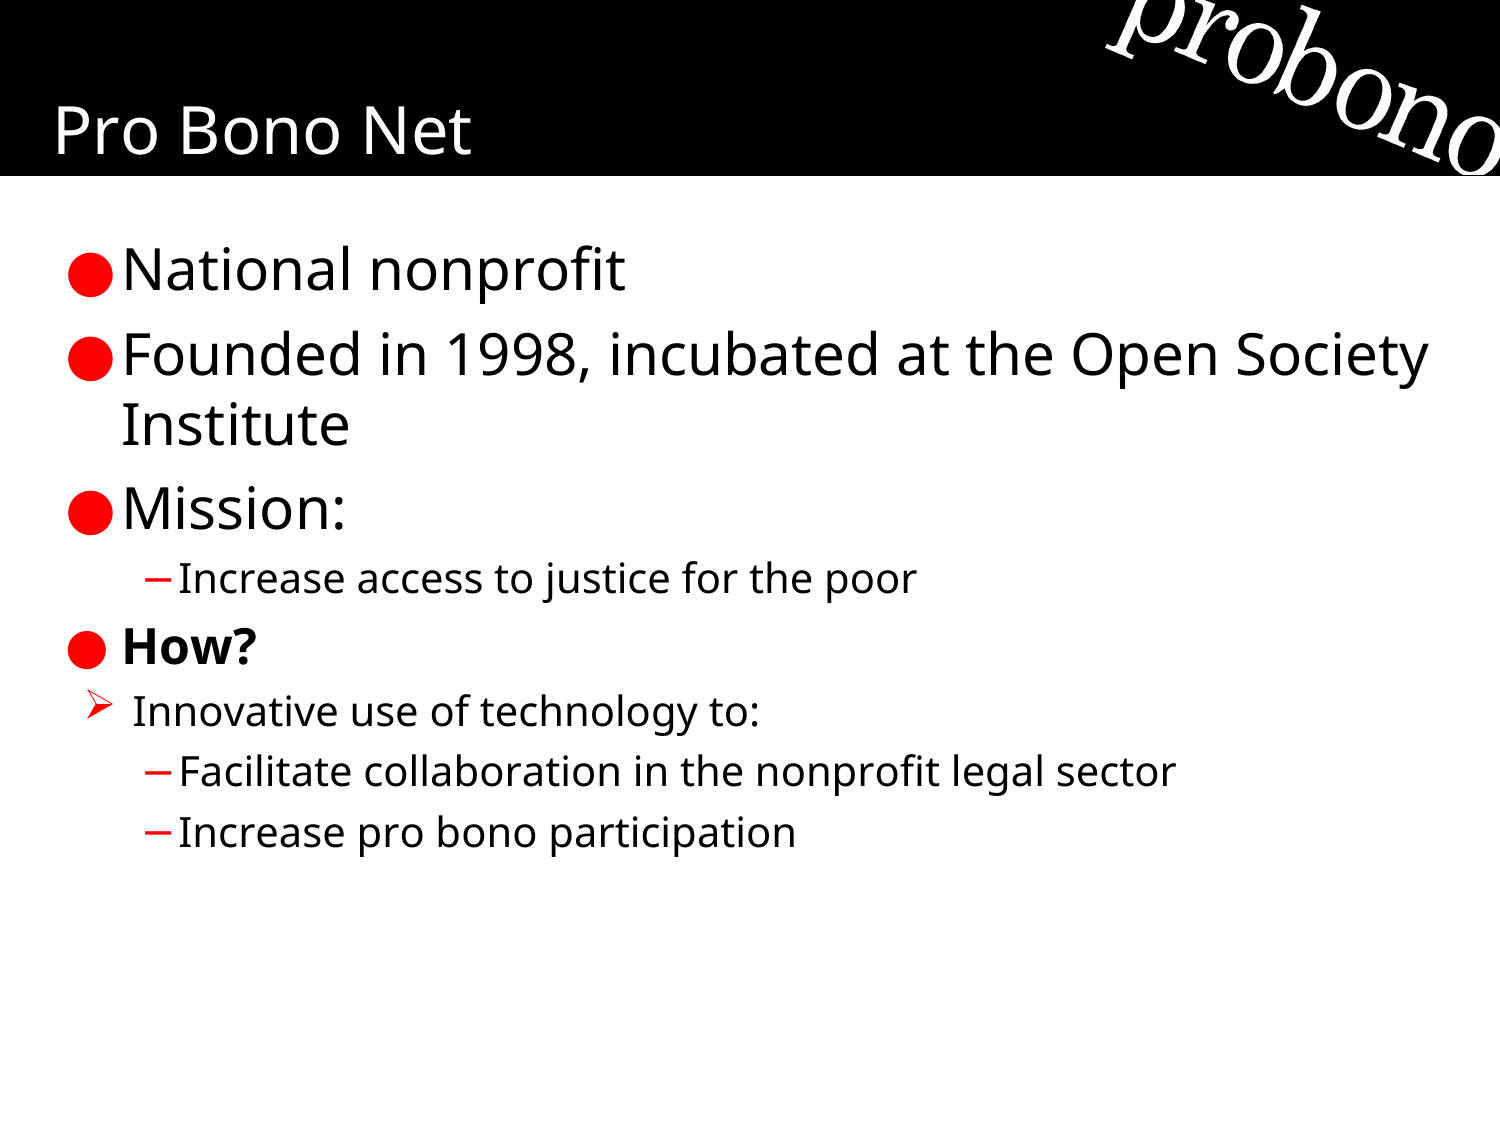

Pro Bono Net
# National nonprofit
Founded in 1998, incubated at the Open Society Institute
Mission:
Increase access to justice for the poor
How?
 Innovative use of technology to:
Facilitate collaboration in the nonprofit legal sector
Increase pro bono participation